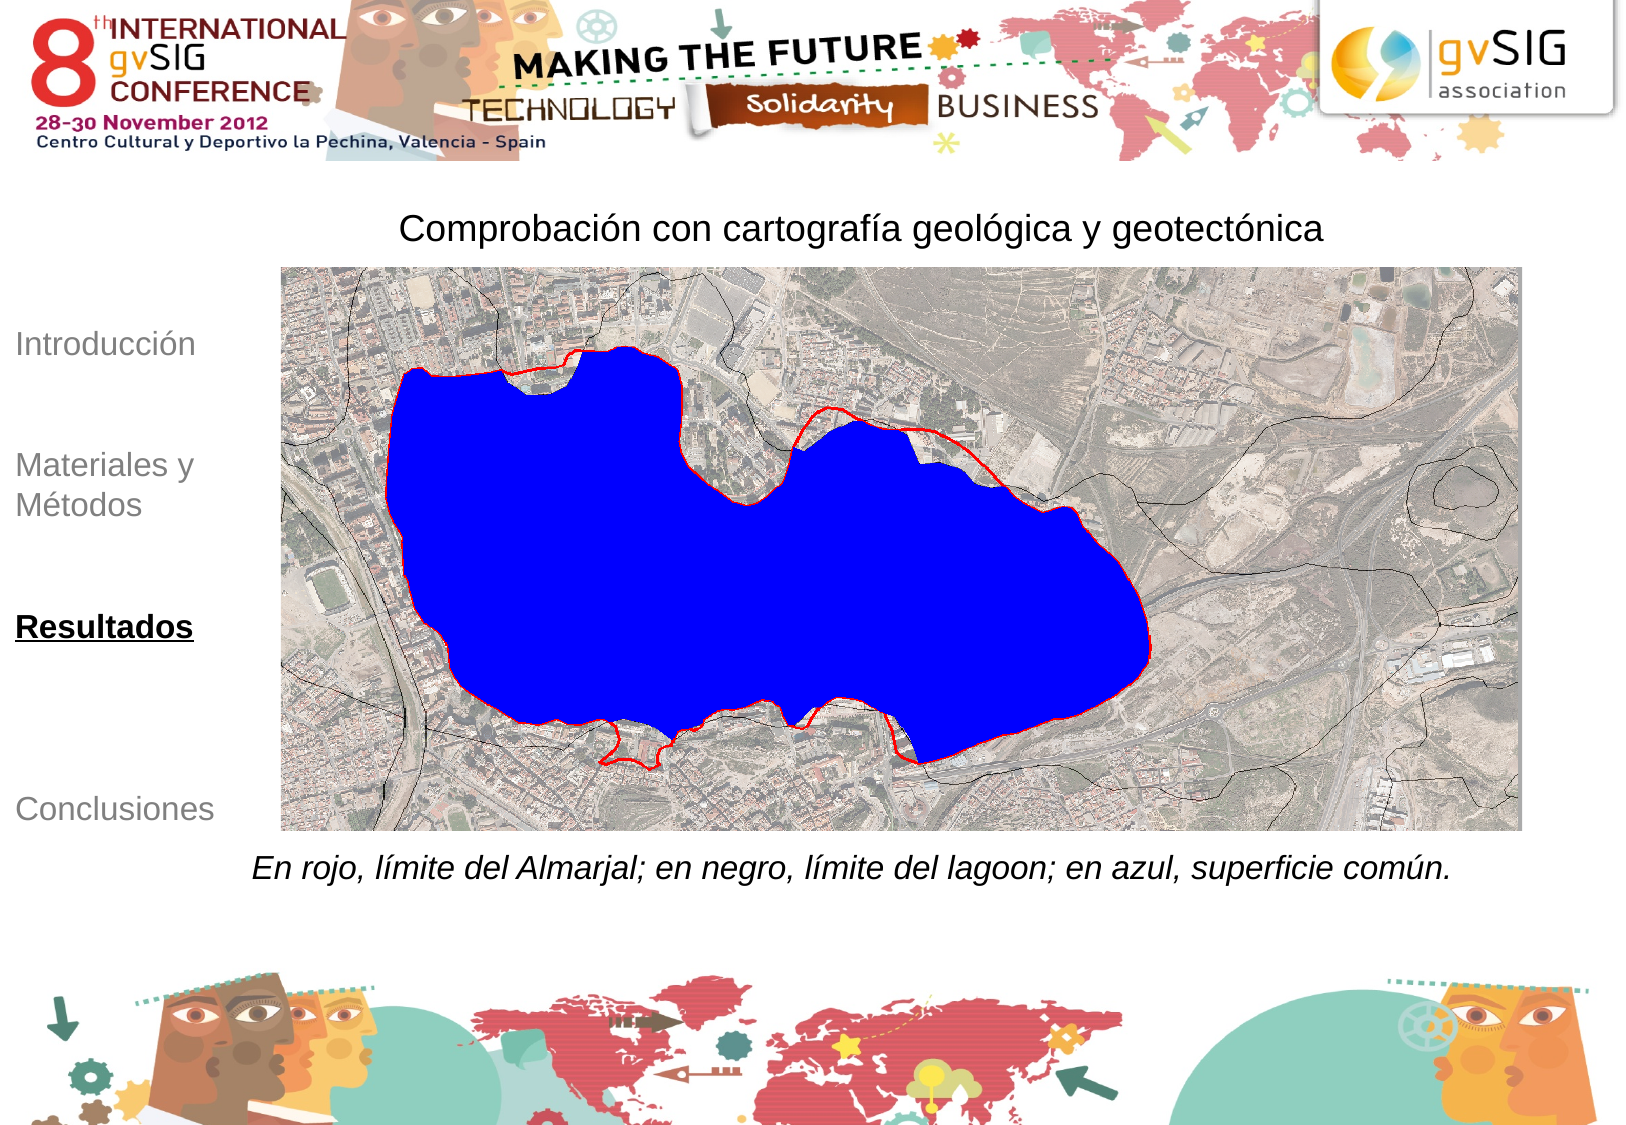

Comprobación con cartografía geológica y geotectónica
Introducción
Materiales y Métodos
Resultados
Conclusiones
En rojo, límite del Almarjal; en negro, límite del lagoon; en azul, superficie común.
Fig. 2. Georreferenciación del plano del siglo XIX
Fig. 3. Georreferenciación del plano del siglo XVIII
Fig. 2. Georreferenciación del plano del siglo XIX
Fig. 3. Georreferenciación del plano del siglo XVIII
Fig. 5. Georreferenciación del plano del siglo III a. C.
Fig. 4. Georreferenciación del plano del siglo XVI
Fig. 5. Georreferenciación del plano del siglo III a. C.
Fig. 4. Georreferenciación del plano del siglo XVI